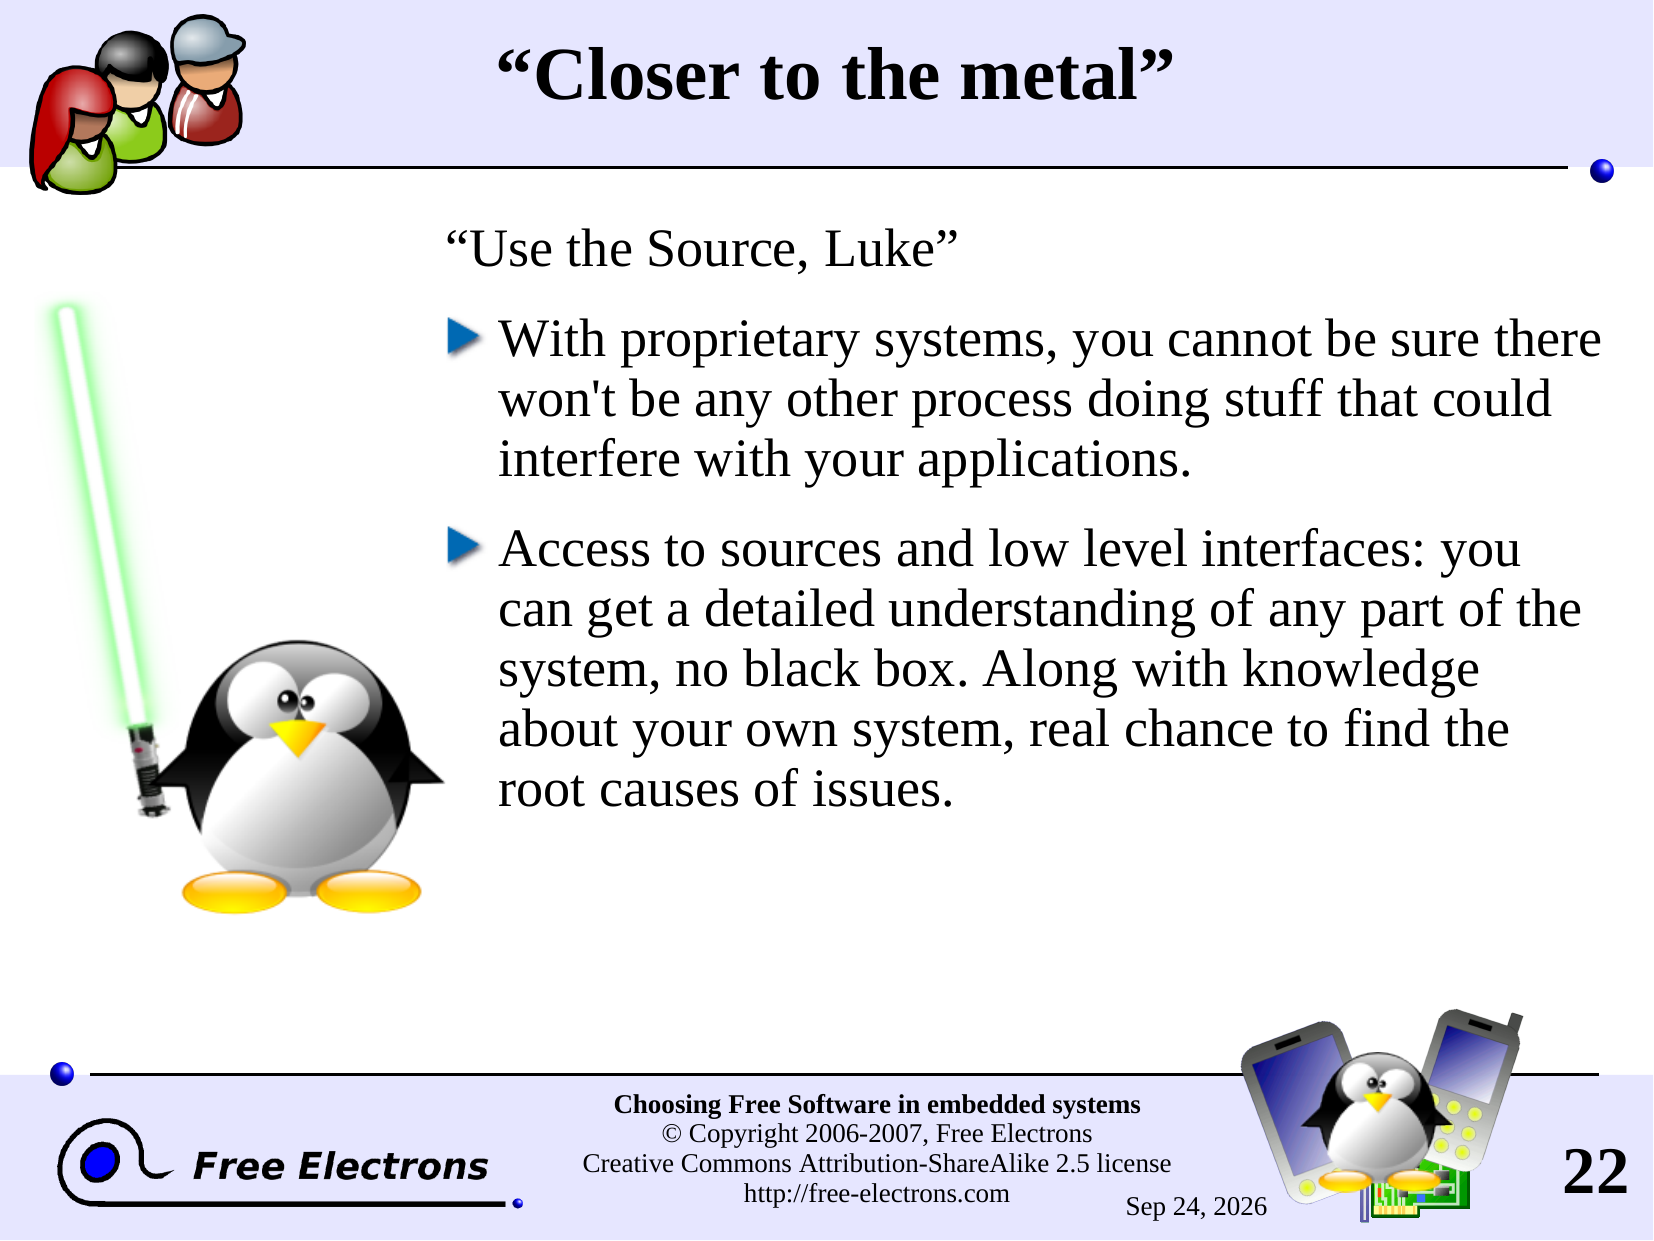

# “Closer to the metal”
“Use the Source, Luke”
With proprietary systems, you cannot be sure there won't be any other process doing stuff that could interfere with your applications.
Access to sources and low level interfaces: you can get a detailed understanding of any part of the system, no black box. Along with knowledge about your own system, real chance to find the root causes of issues.